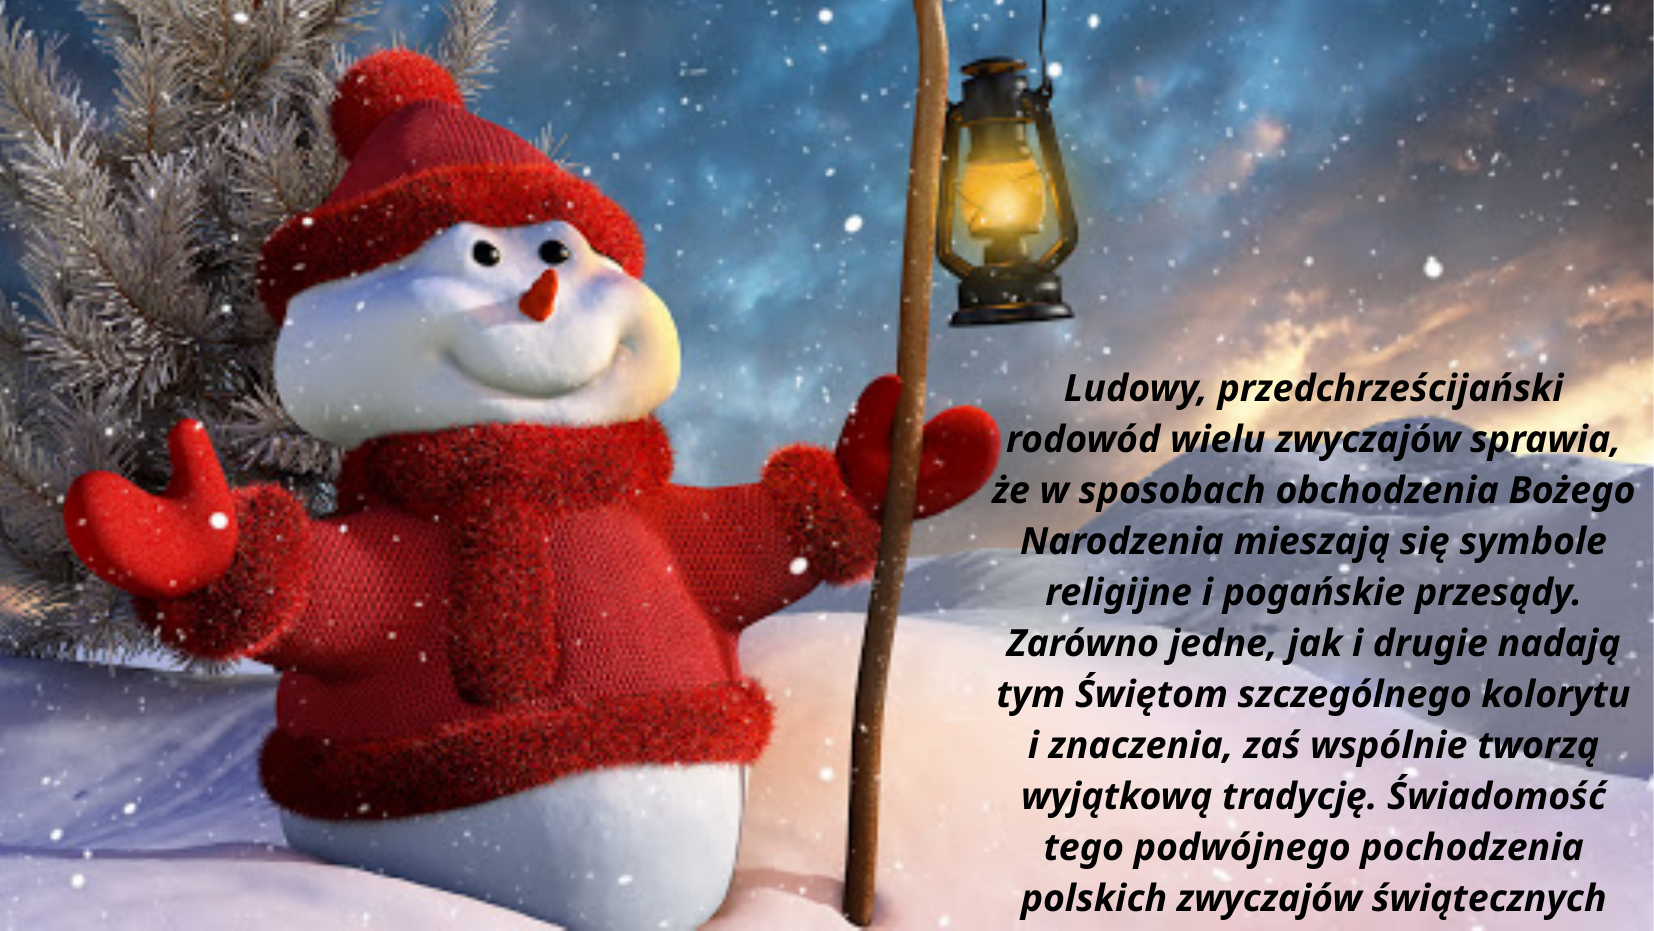

Ludowy, przedchrześcijański rodowód wielu zwyczajów sprawia, że w sposobach obchodzenia Bożego Narodzenia mieszają się symbole religijne i pogańskie przesądy. Zarówno jedne, jak i drugie nadają tym Świętom szczególnego kolorytu i znaczenia, zaś wspólnie tworzą wyjątkową tradycję. Świadomość tego podwójnego pochodzenia polskich zwyczajów świątecznych pozwala lepiej zrozumieć ich symbolikę i znaczenie